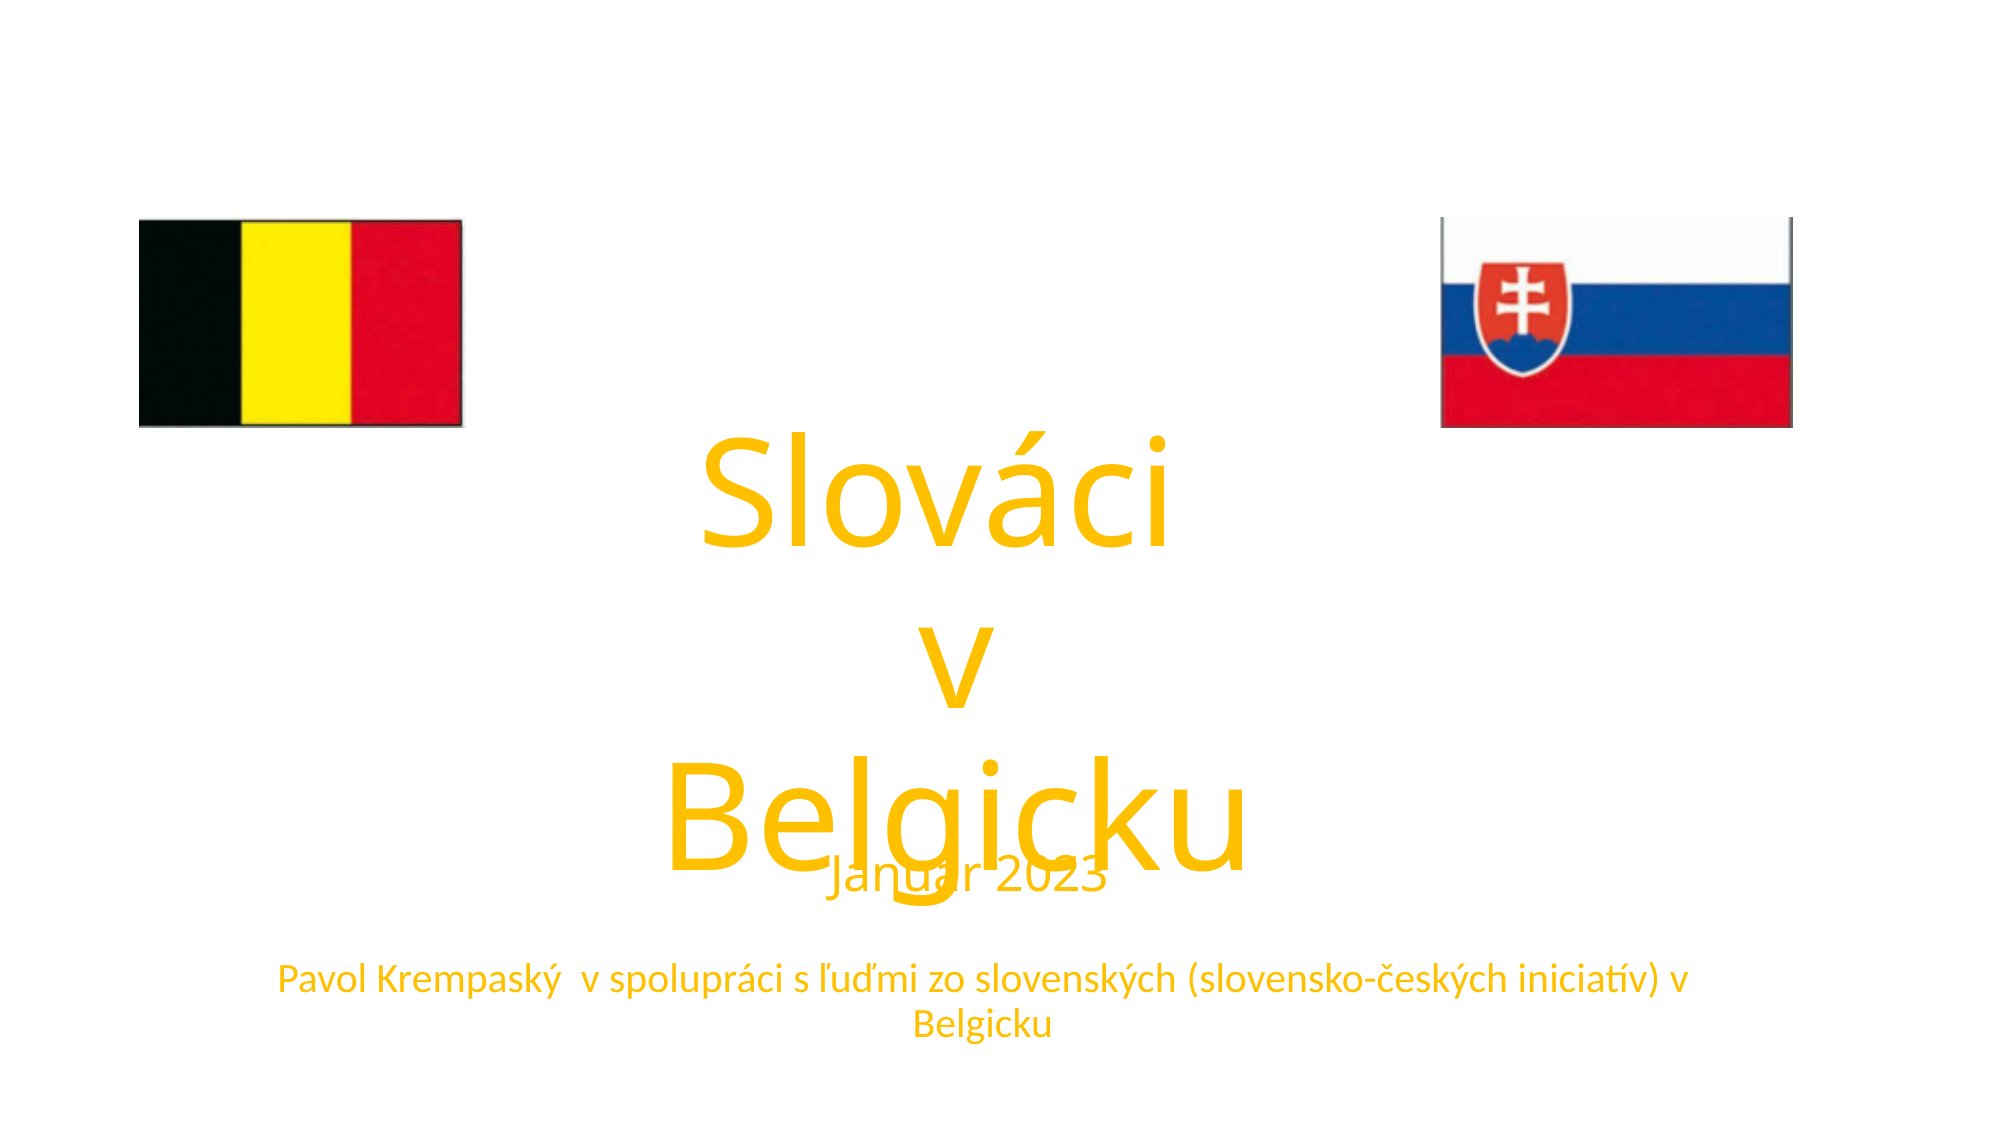

# Slováci v Belgicku
Január 2023
Pavol Krempaský v spolupráci s ľuďmi zo slovenských (slovensko-českých iniciatív) v Belgicku